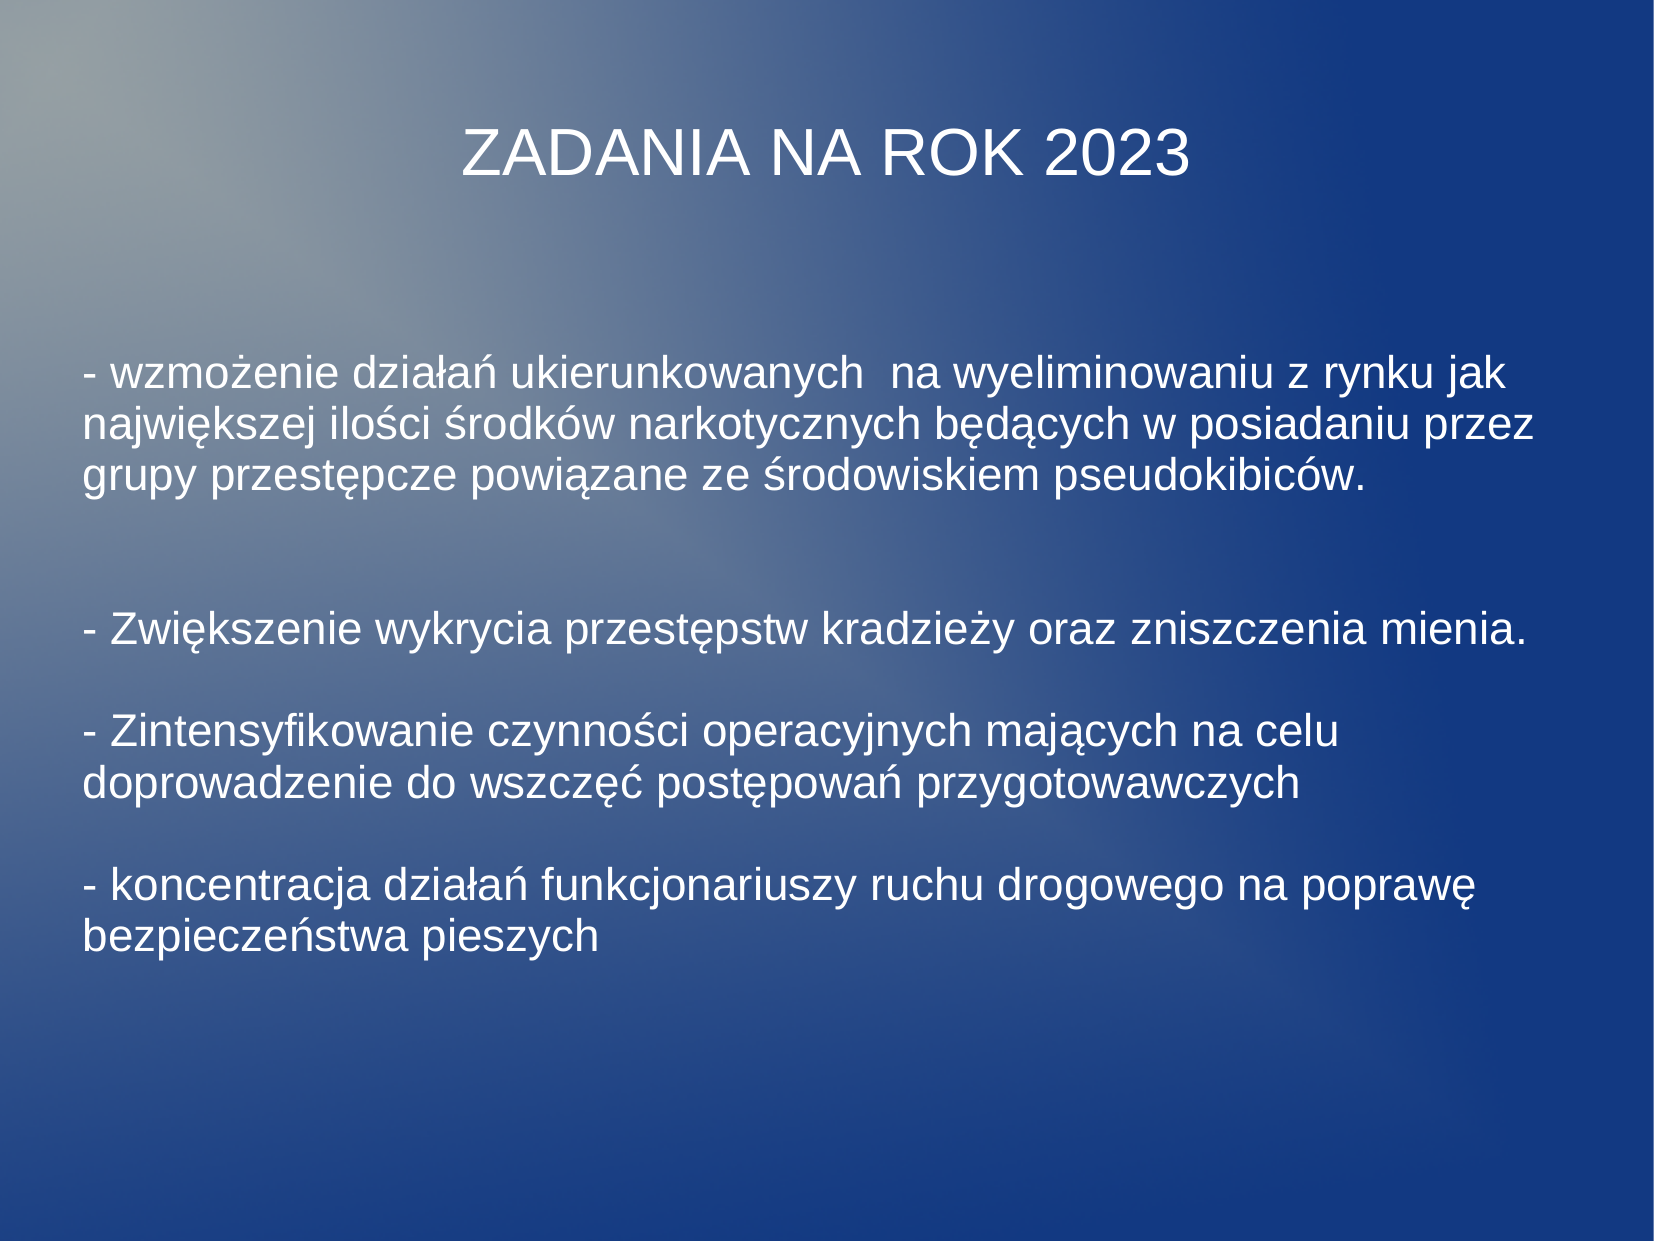

# ZADANIA NA ROK 2023
- wzmożenie działań ukierunkowanych na wyeliminowaniu z rynku jak największej ilości środków narkotycznych będących w posiadaniu przez grupy przestępcze powiązane ze środowiskiem pseudokibiców.
- Zwiększenie wykrycia przestępstw kradzieży oraz zniszczenia mienia.
- Zintensyfikowanie czynności operacyjnych mających na celu doprowadzenie do wszczęć postępowań przygotowawczych
- koncentracja działań funkcjonariuszy ruchu drogowego na poprawę bezpieczeństwa pieszych